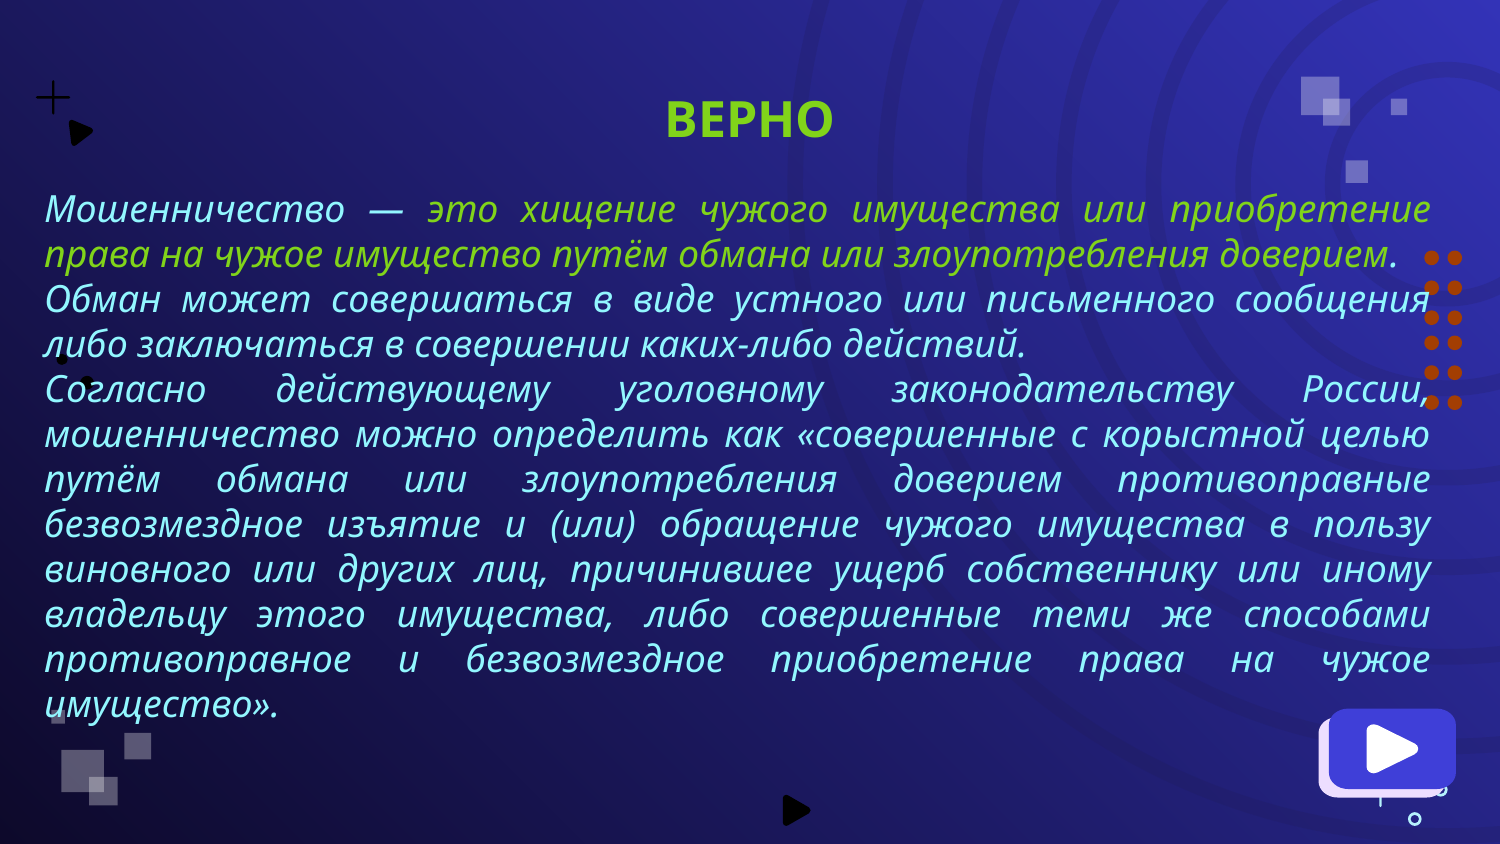

# ВЕРНО
Мошенничество — это хищение чужого имущества или приобретение права на чужое имущество путём обмана или злоупотребления доверием.
Обман может совершаться в виде устного или письменного сообщения либо заключаться в совершении каких-либо действий.
Согласно действующему уголовному законодательству России, мошенничество можно определить как «совершенные с корыстной целью путём обмана или злоупотребления доверием противоправные безвозмездное изъятие и (или) обращение чужого имущества в пользу виновного или других лиц, причинившее ущерб собственнику или иному владельцу этого имущества, либо совершенные теми же способами противоправное и безвозмездное приобретение права на чужое имущество».